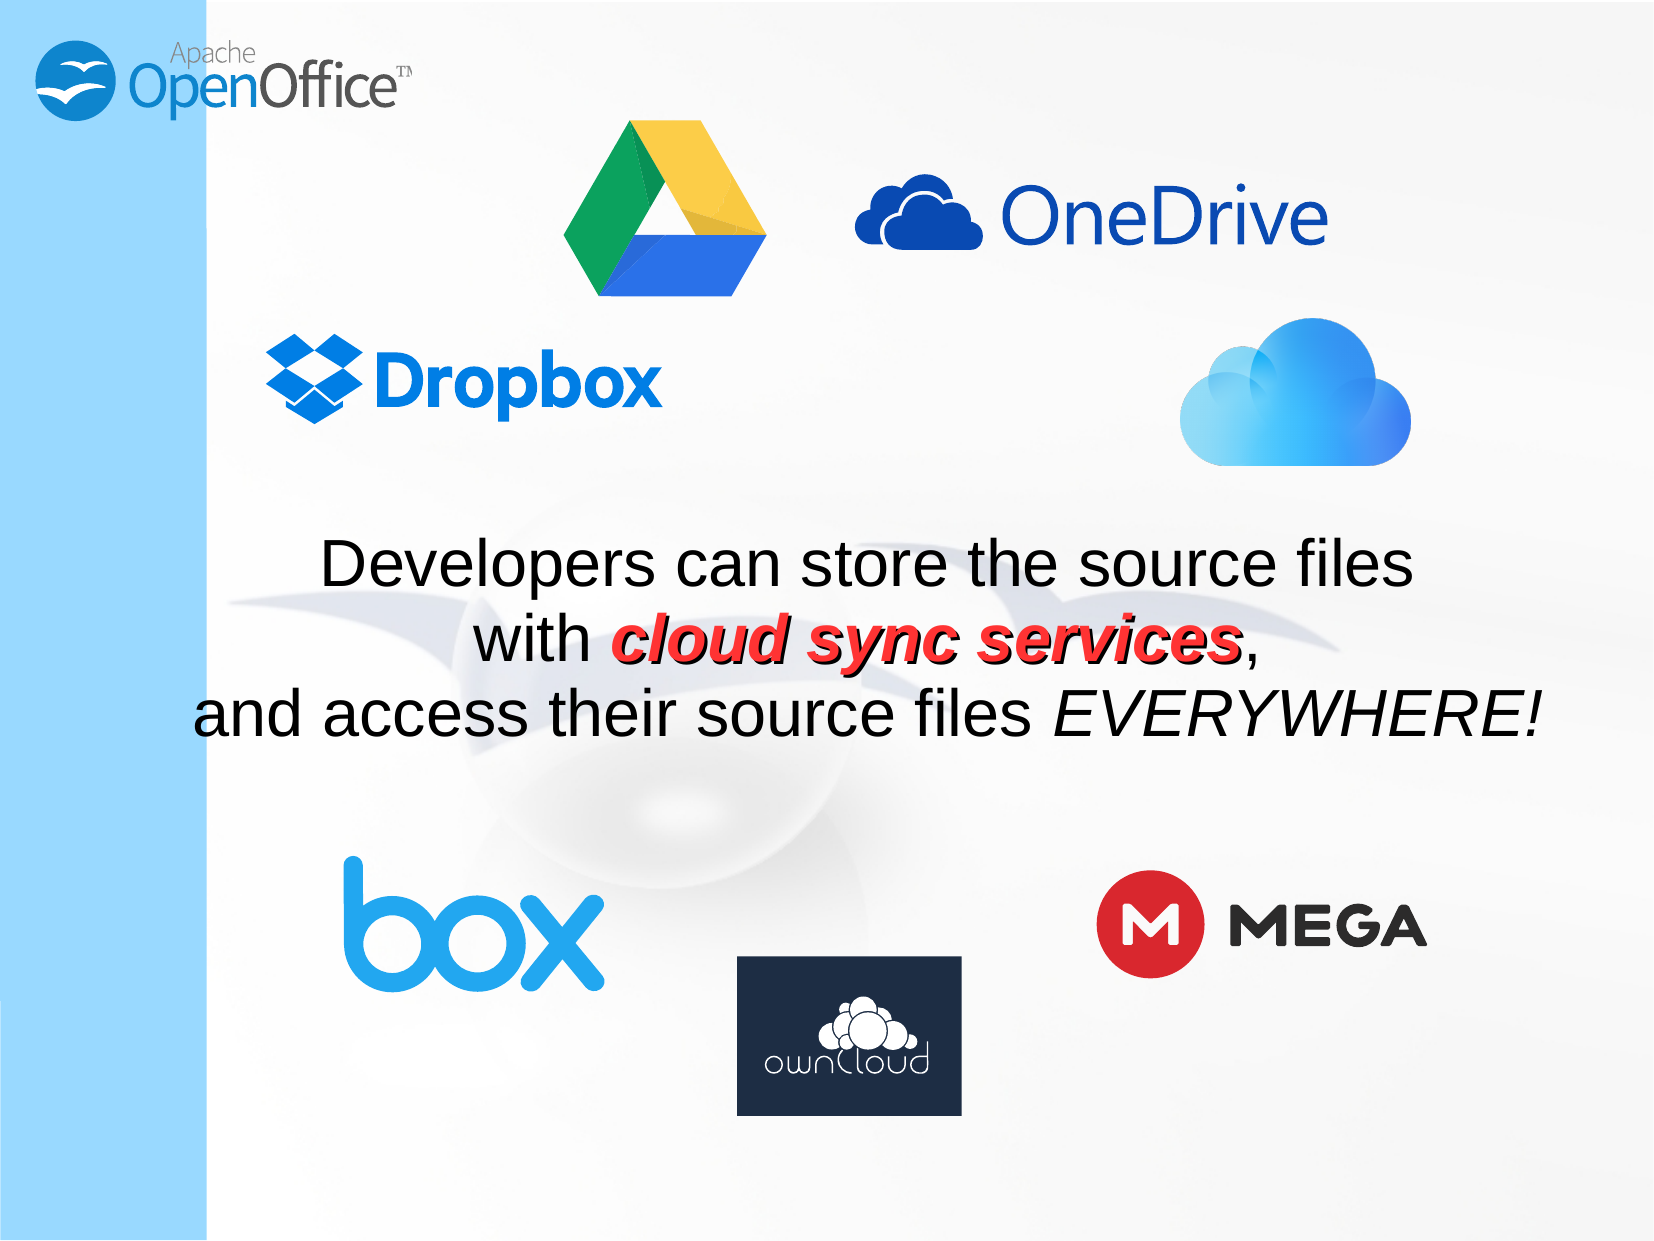

# Developers can store the source files
with cloud sync services,
and access their source files EVERYWHERE!